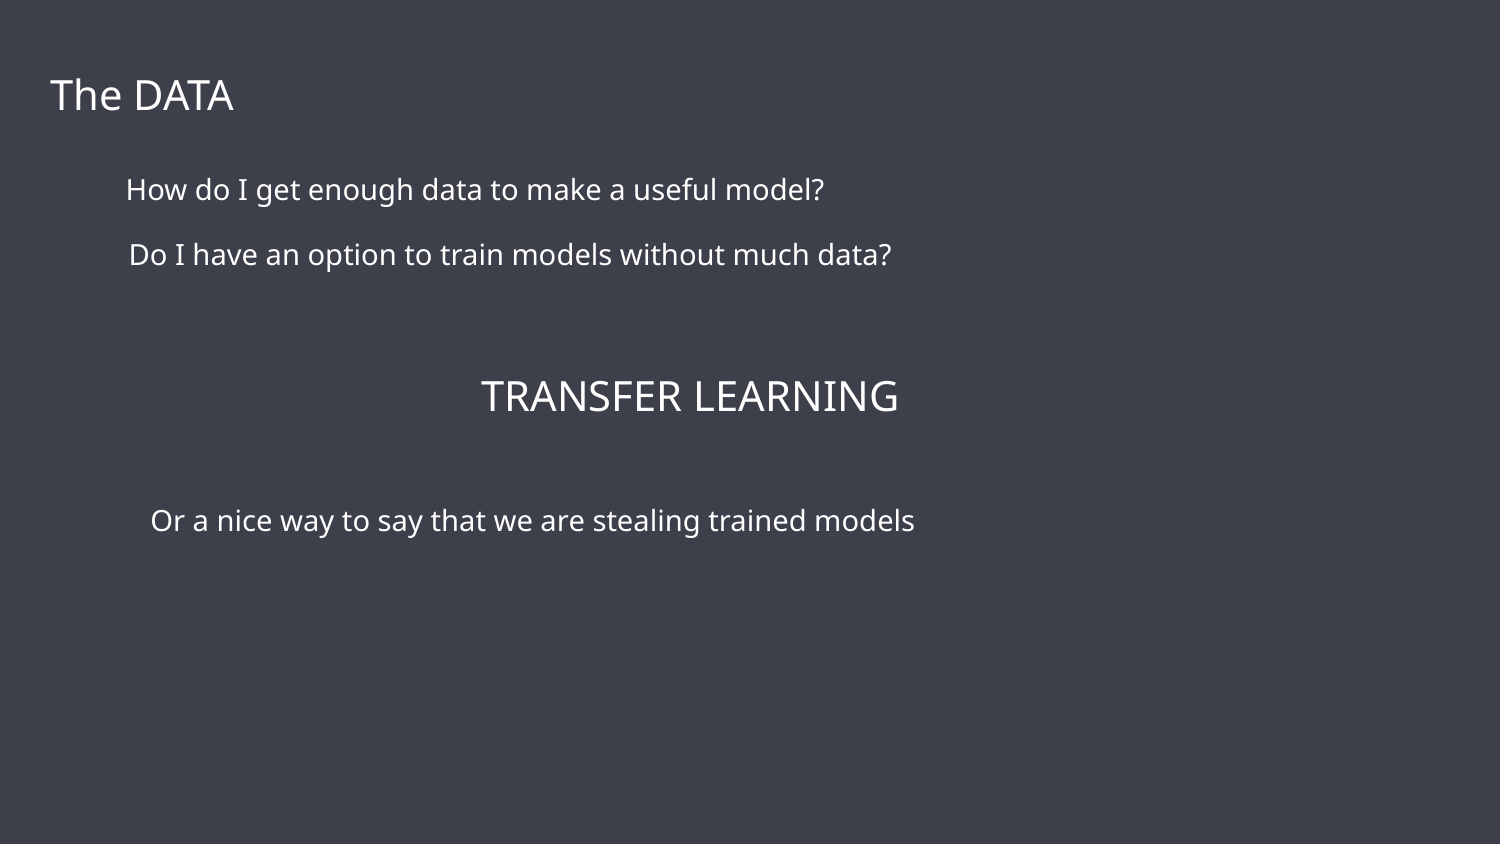

The DATA
How do I get enough data to make a useful model?
Do I have an option to train models without much data?
TRANSFER LEARNING
Or a nice way to say that we are stealing trained models